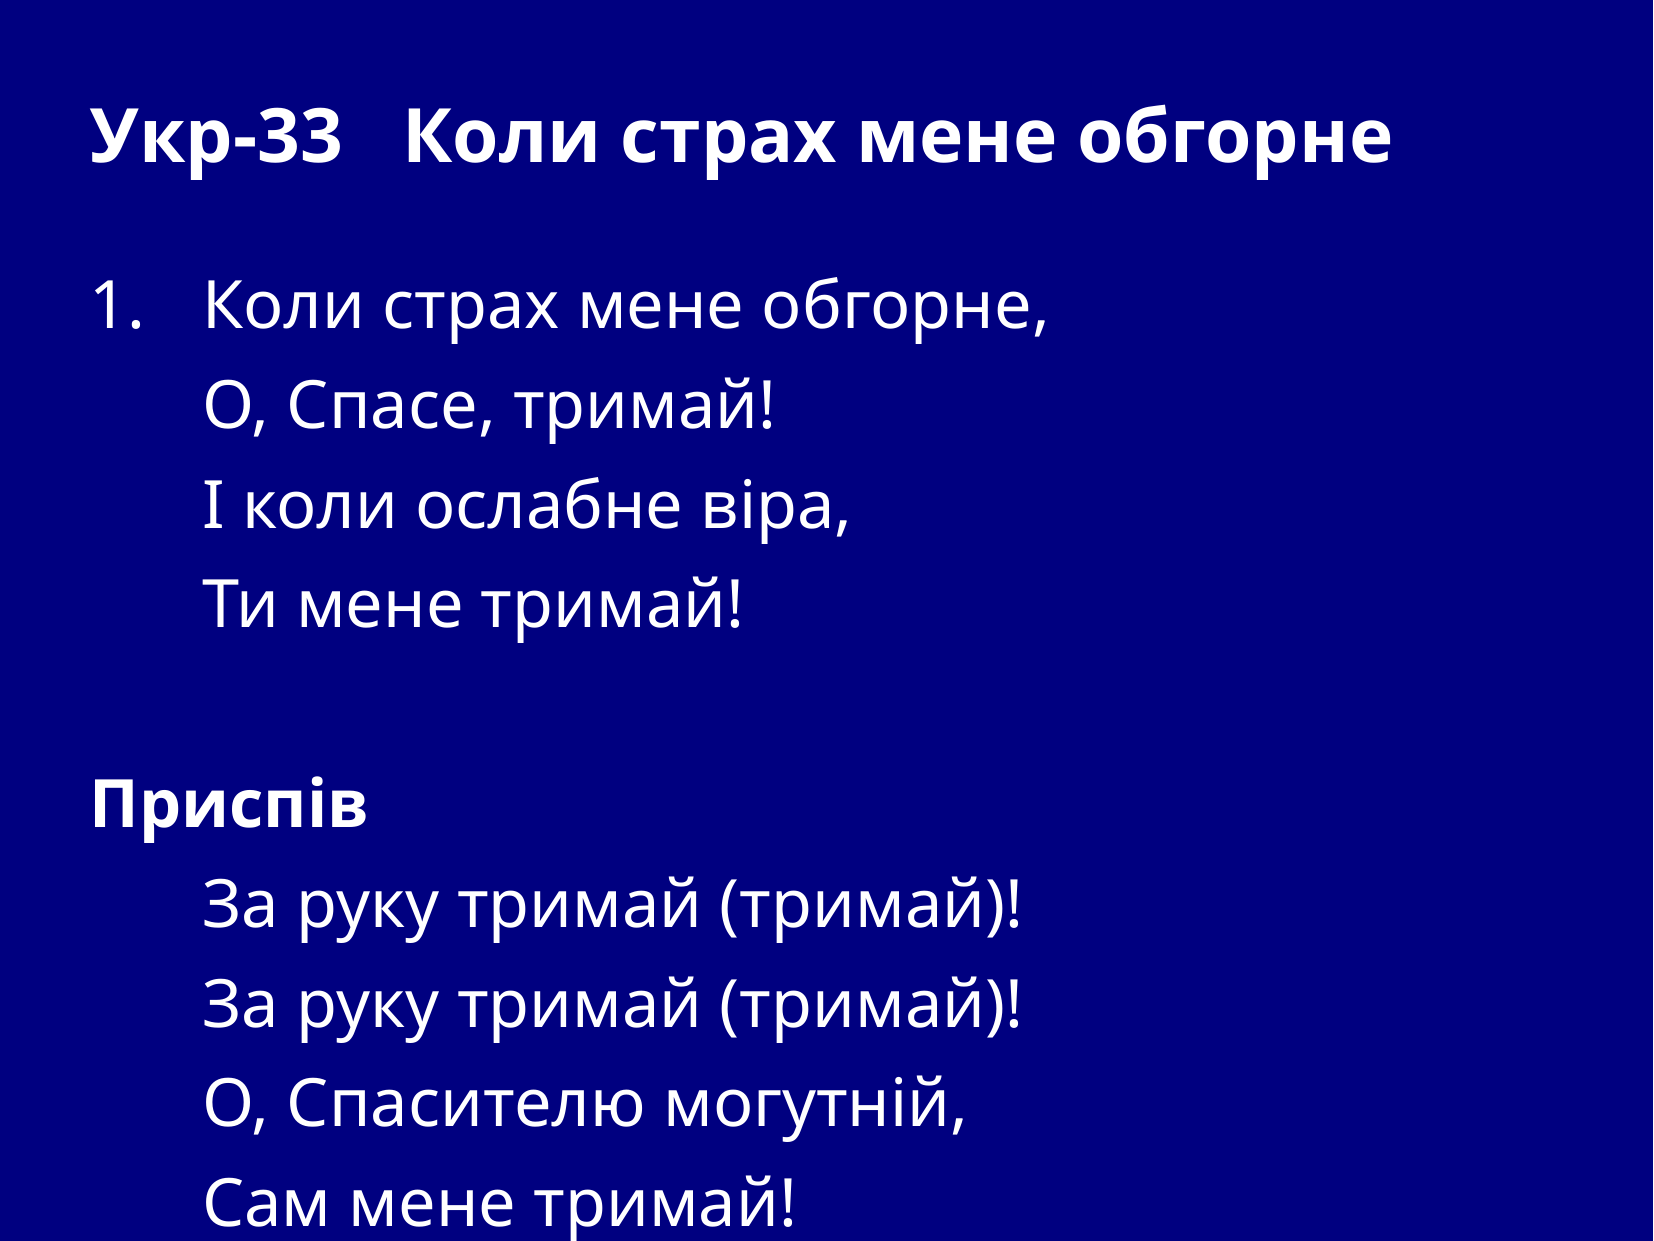

Укр-33 Коли страх мене обгорне
1.	Коли страх мене обгорне,
	О, Спасе, тримай!
	І коли ослабне віра,
	Ти мене тримай!
Приспів
	За руку тримай (тримай)!
	За руку тримай (тримай)!
	О, Спасителю могутній,
	Сам мене тримай!